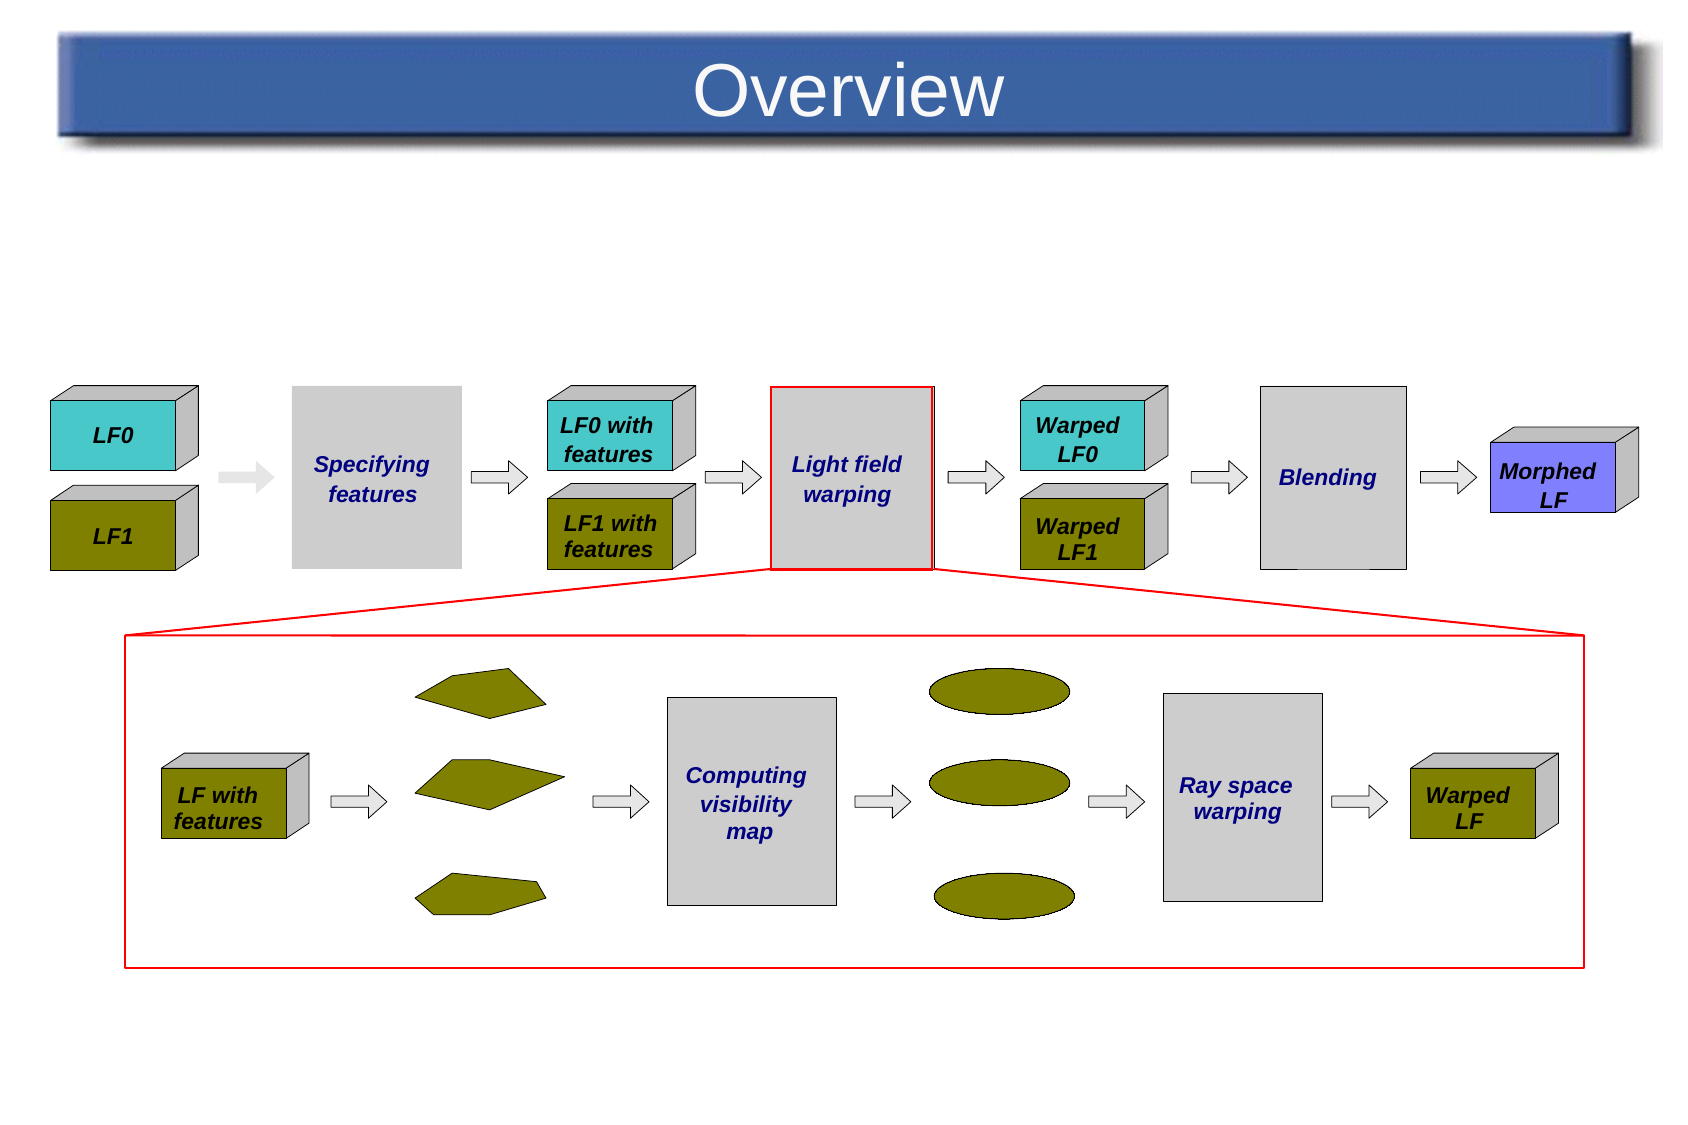

# Overview
Morphing Component
LF0
LF1
LF0 with
features
LF1 with
features
Warped
LF0
Warped
LF1
Specifying
features
Light field
warping
Morphed
LF
Blending
Feature polygon 1
Feature polygon 2
...
Feature polygon n
Ray bundle 1
Ray bundle 2
...
Ray bundle n
Ray space
warping
Computing
visibility
map
LF with
features
Warped
LF